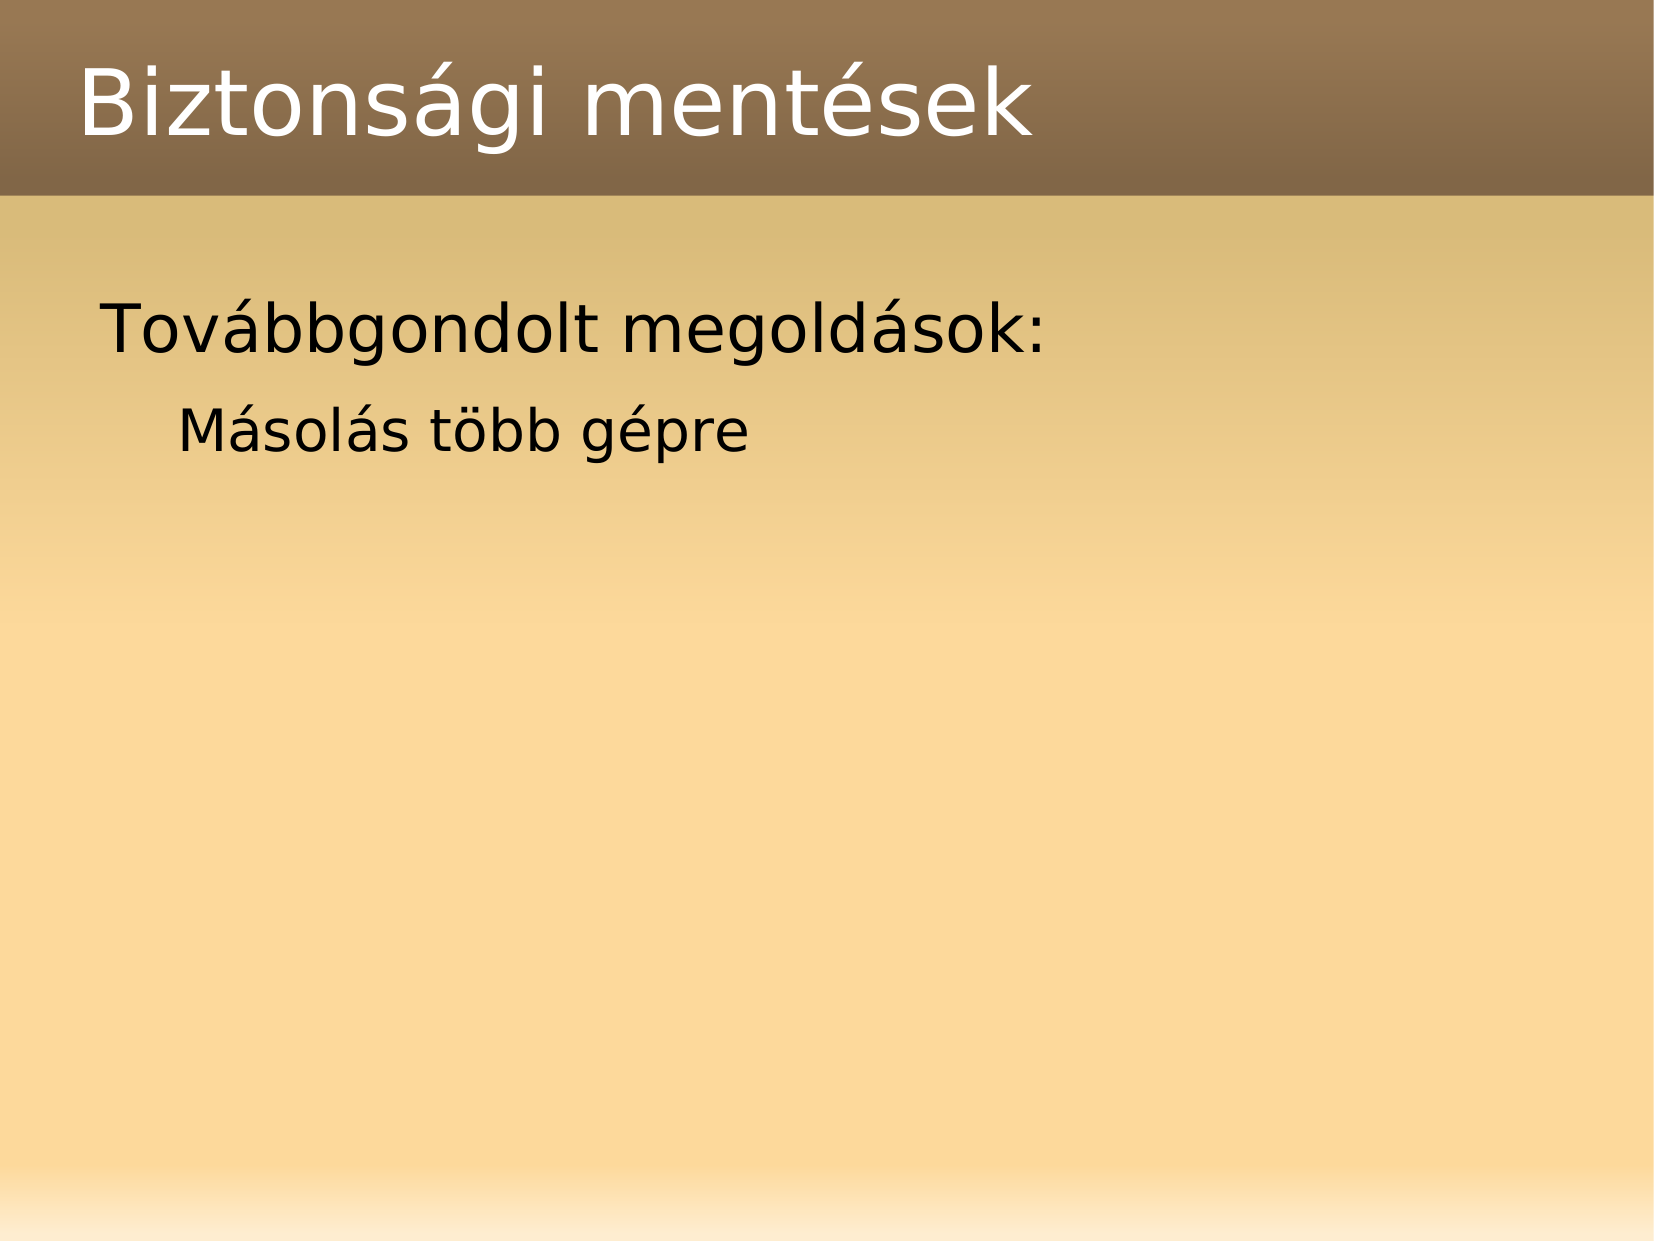

# Biztonsági mentések
Továbbgondolt megoldások:
Másolás több gépre